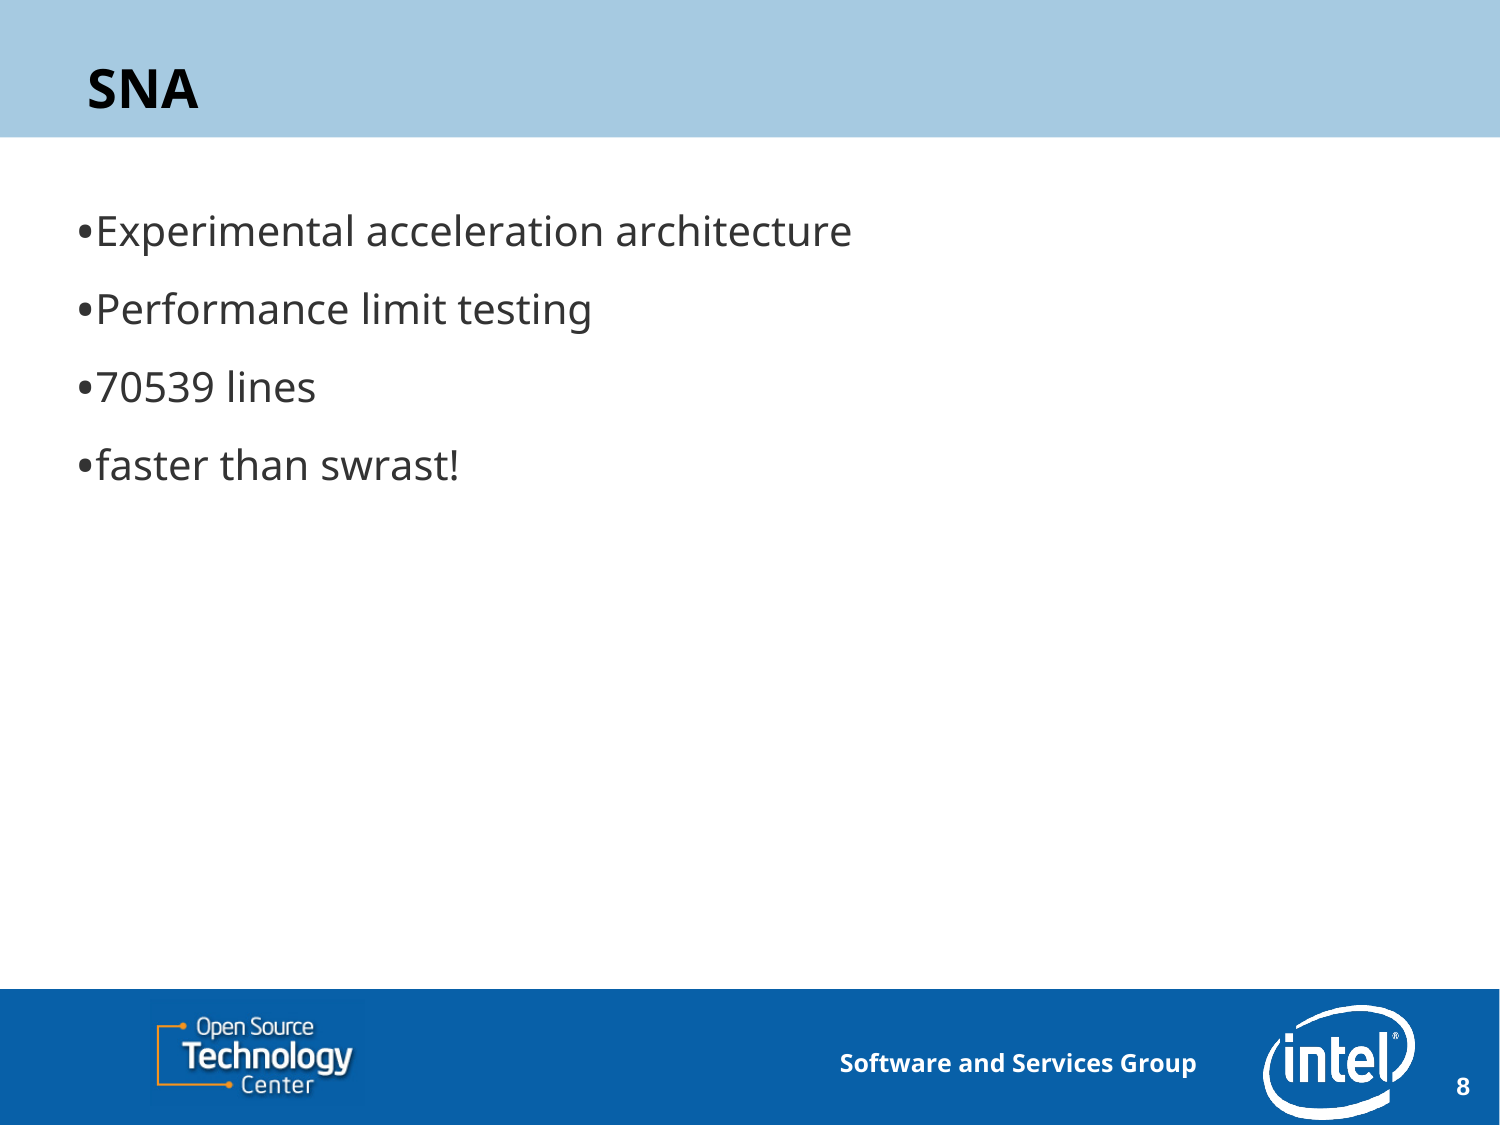

# SNA
Experimental acceleration architecture
Performance limit testing
70539 lines
faster than swrast!